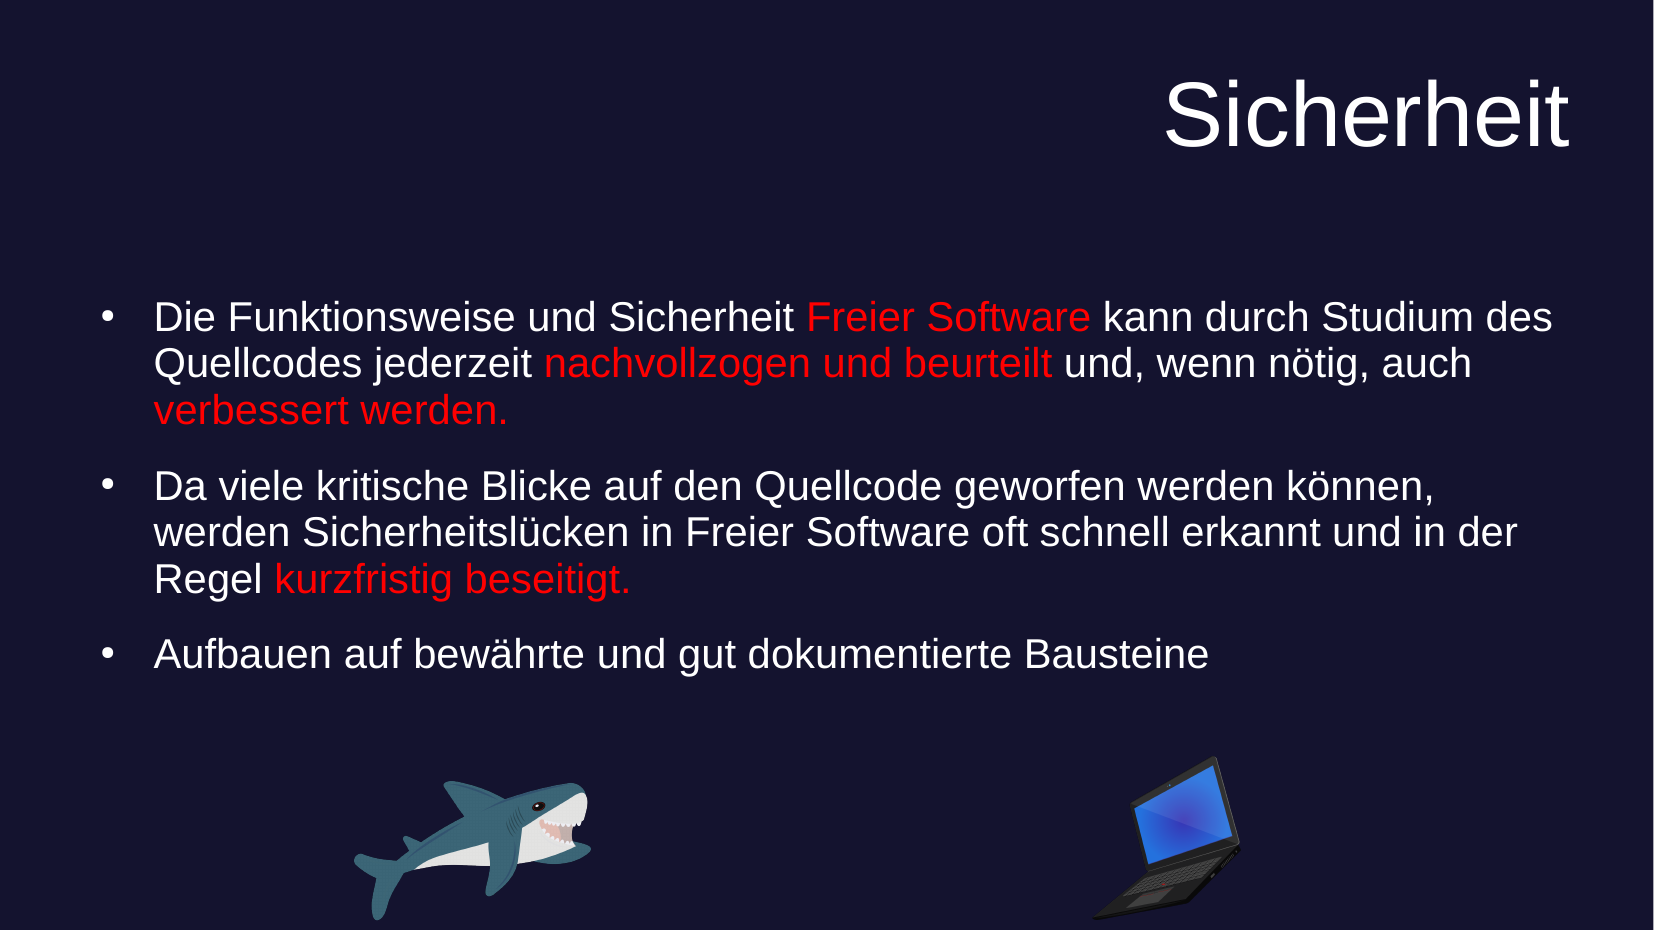

# Sicherheit
Die Funktionsweise und Sicherheit Freier Software kann durch Studium des Quellcodes jederzeit nachvollzogen und beurteilt und, wenn nötig, auch verbessert werden.
Da viele kritische Blicke auf den Quellcode geworfen werden können, werden Sicherheitslücken in Freier Software oft schnell erkannt und in der Regel kurzfristig beseitigt.
Aufbauen auf bewährte und gut dokumentierte Bausteine